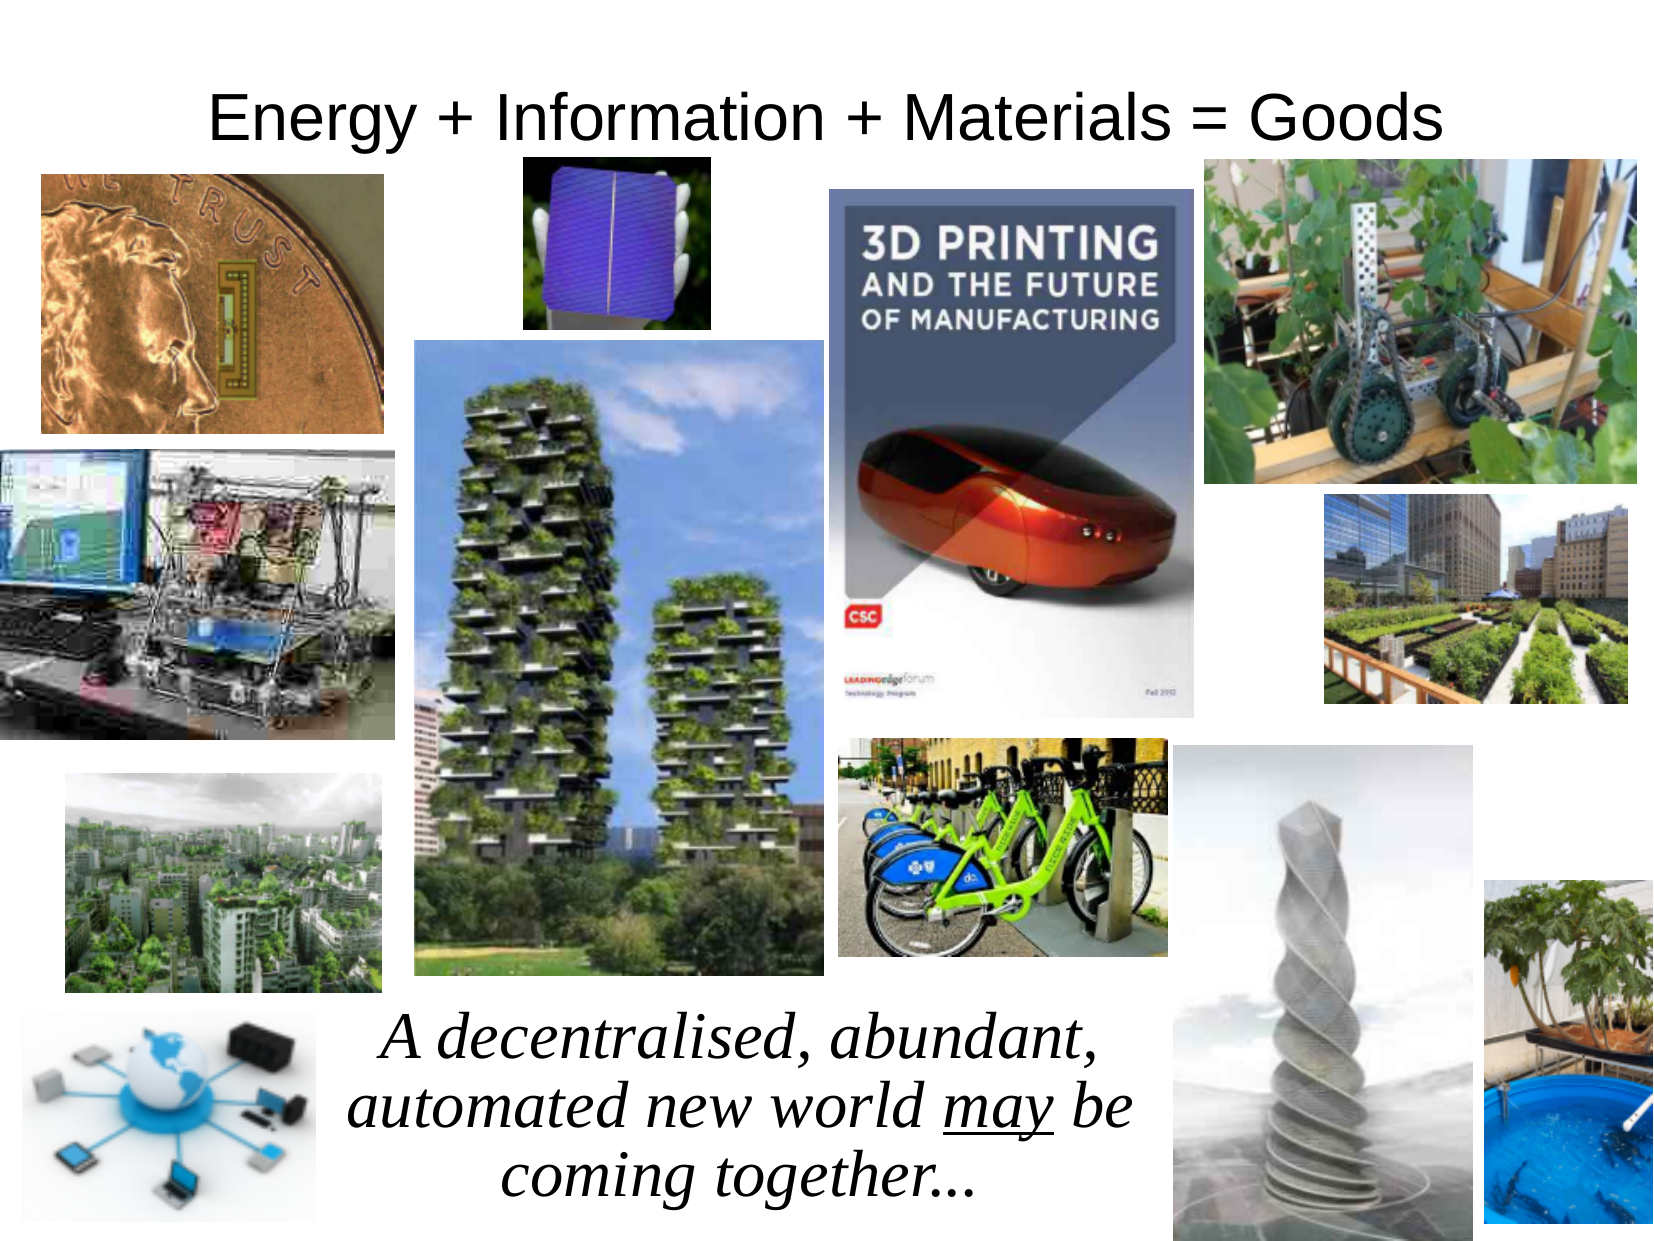

# Energy + Information + Materials = Goods
A decentralised, abundant, automated new world may be coming together...